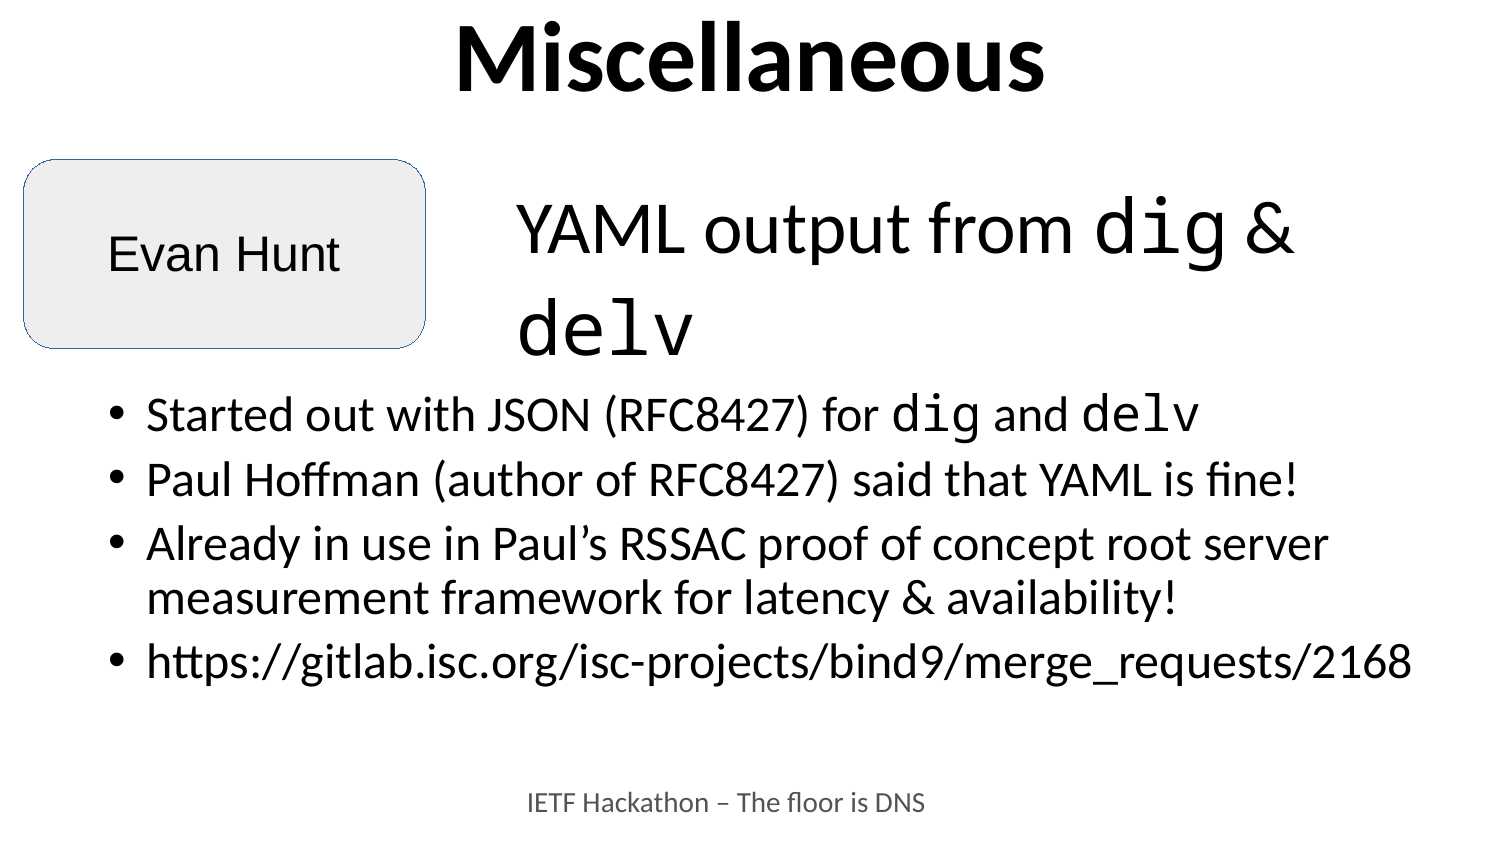

# Miscellaneous
Evan Hunt
YAML output from dig & delv
Started out with JSON (RFC8427) for dig and delv
Paul Hoffman (author of RFC8427) said that YAML is fine!
Already in use in Paul’s RSSAC proof of concept root server measurement framework for latency & availability!
https://gitlab.isc.org/isc-projects/bind9/merge_requests/2168